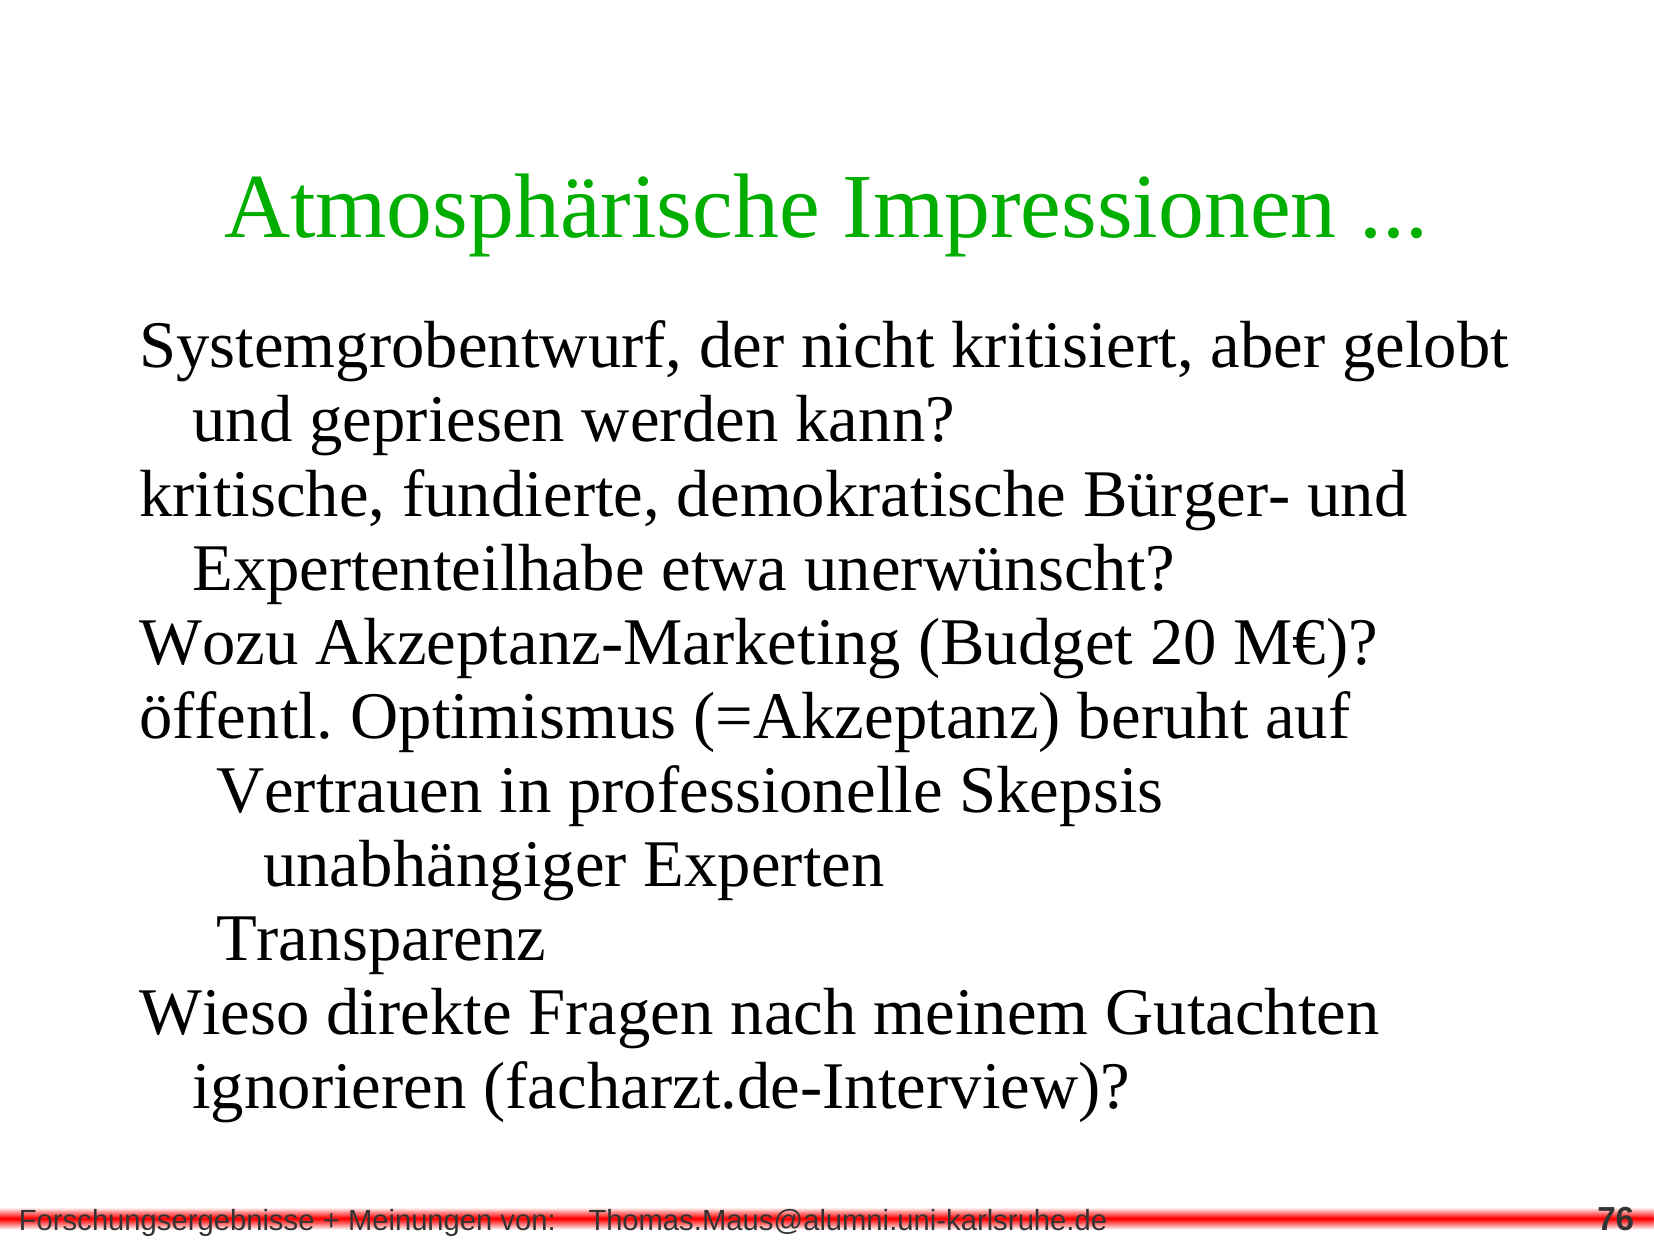

# Atmosphärische Impressionen ...
Systemgrobentwurf, der nicht kritisiert, aber gelobt und gepriesen werden kann?
kritische, fundierte, demokratische Bürger- und Expertenteilhabe etwa unerwünscht?
Wozu Akzeptanz-Marketing (Budget 20 M€)?
öffentl. Optimismus (=Akzeptanz) beruht auf
Vertrauen in professionelle Skepsis unabhängiger Experten
Transparenz
Wieso direkte Fragen nach meinem Gutachten ignorieren (facharzt.de-Interview)?